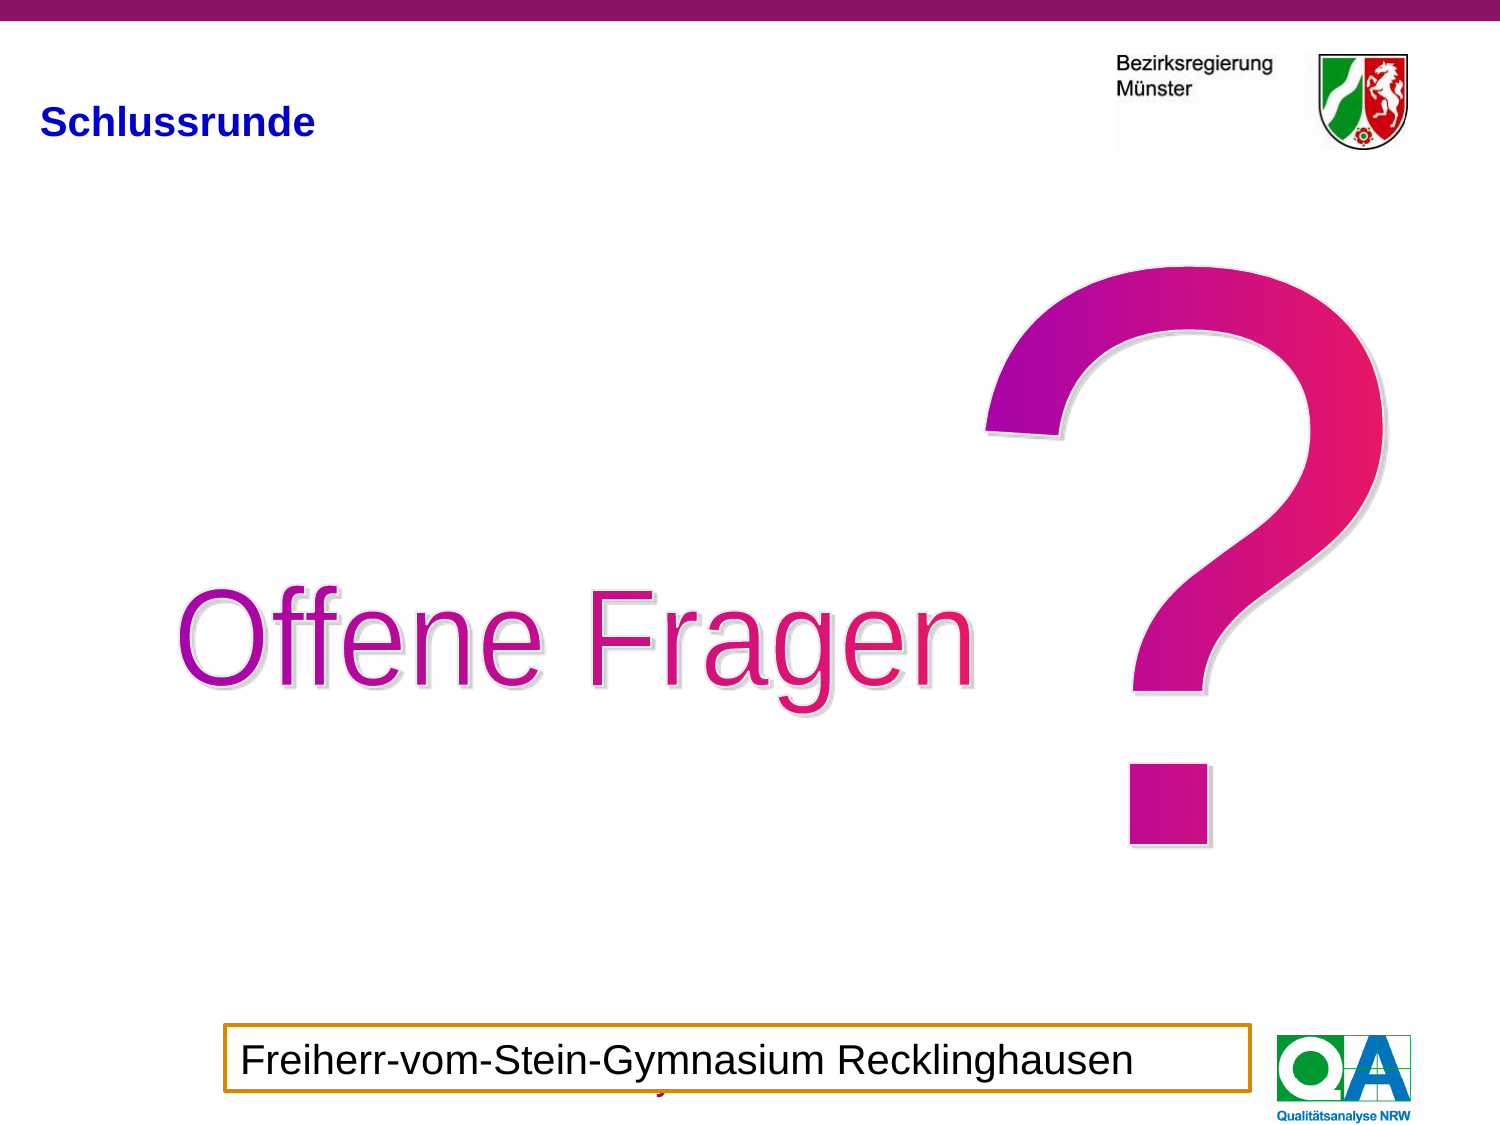

# Schlussrunde
?
Offene Fragen
Freiherr-vom-Stein-Gymnasium Recklinghausen